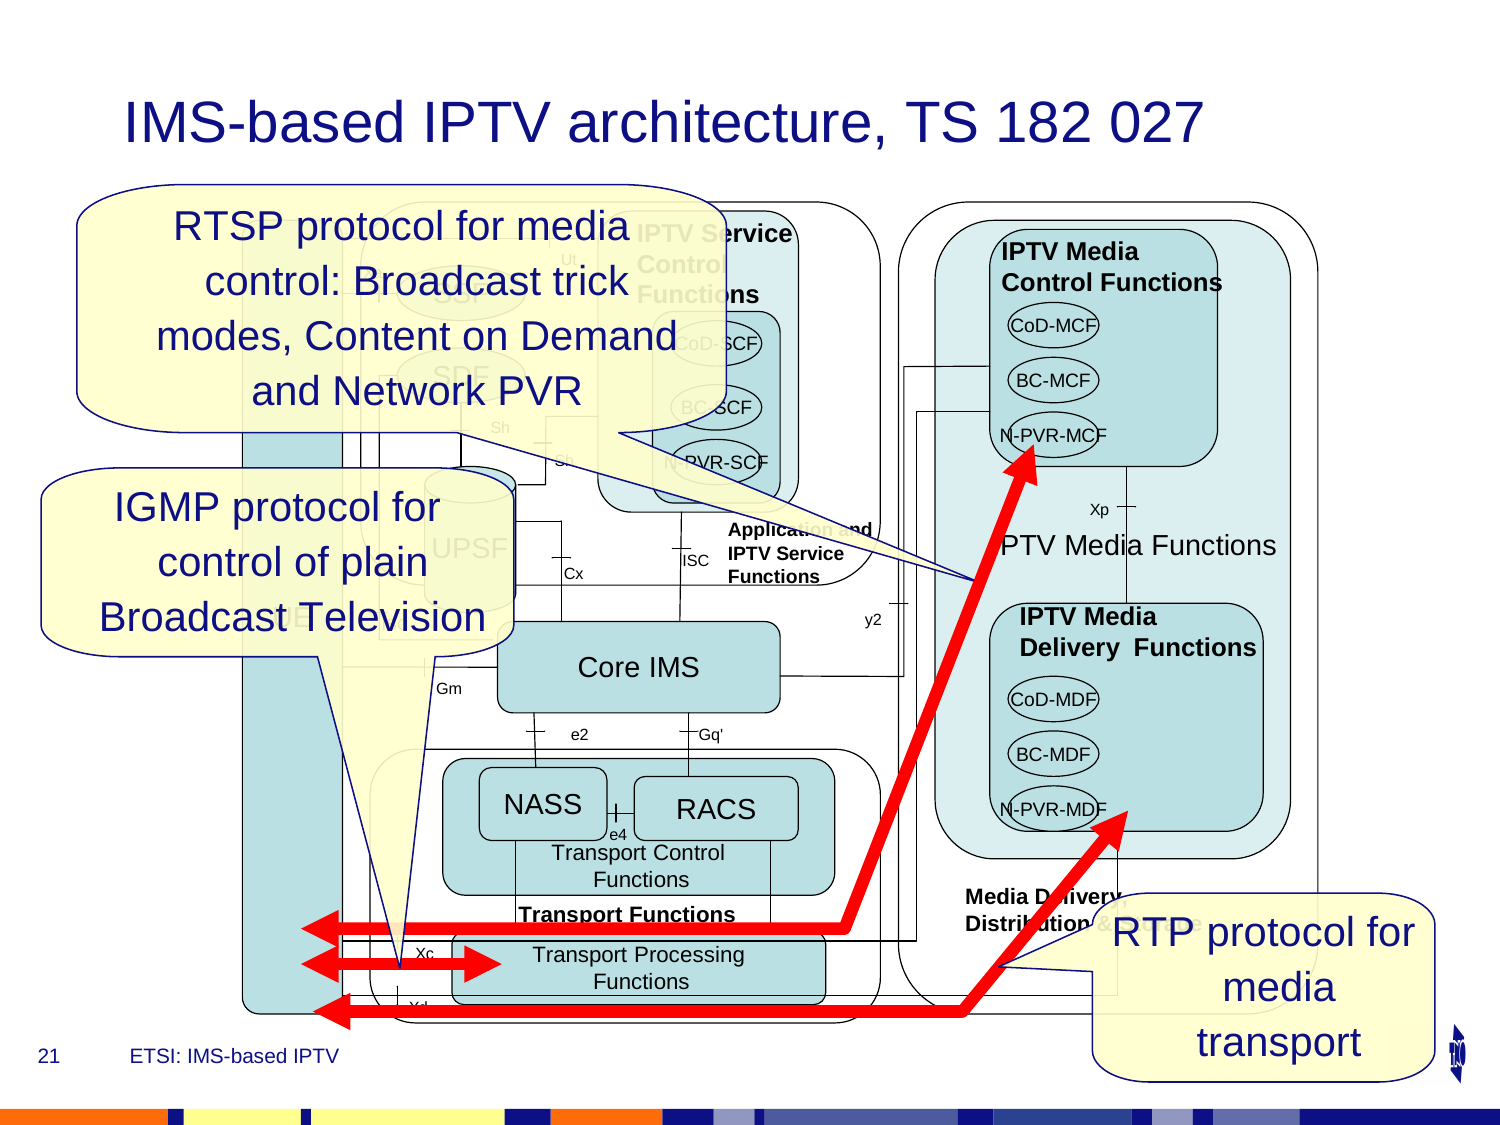

# IMS-based IPTV architecture, TS 182 027
RTSP protocol for media control: Broadcast trick modes, Content on Demand and Network PVR
IGMP protocol for control of plain Broadcast Television
RTP protocol for media transport
21
ETSI: IMS-based IPTV